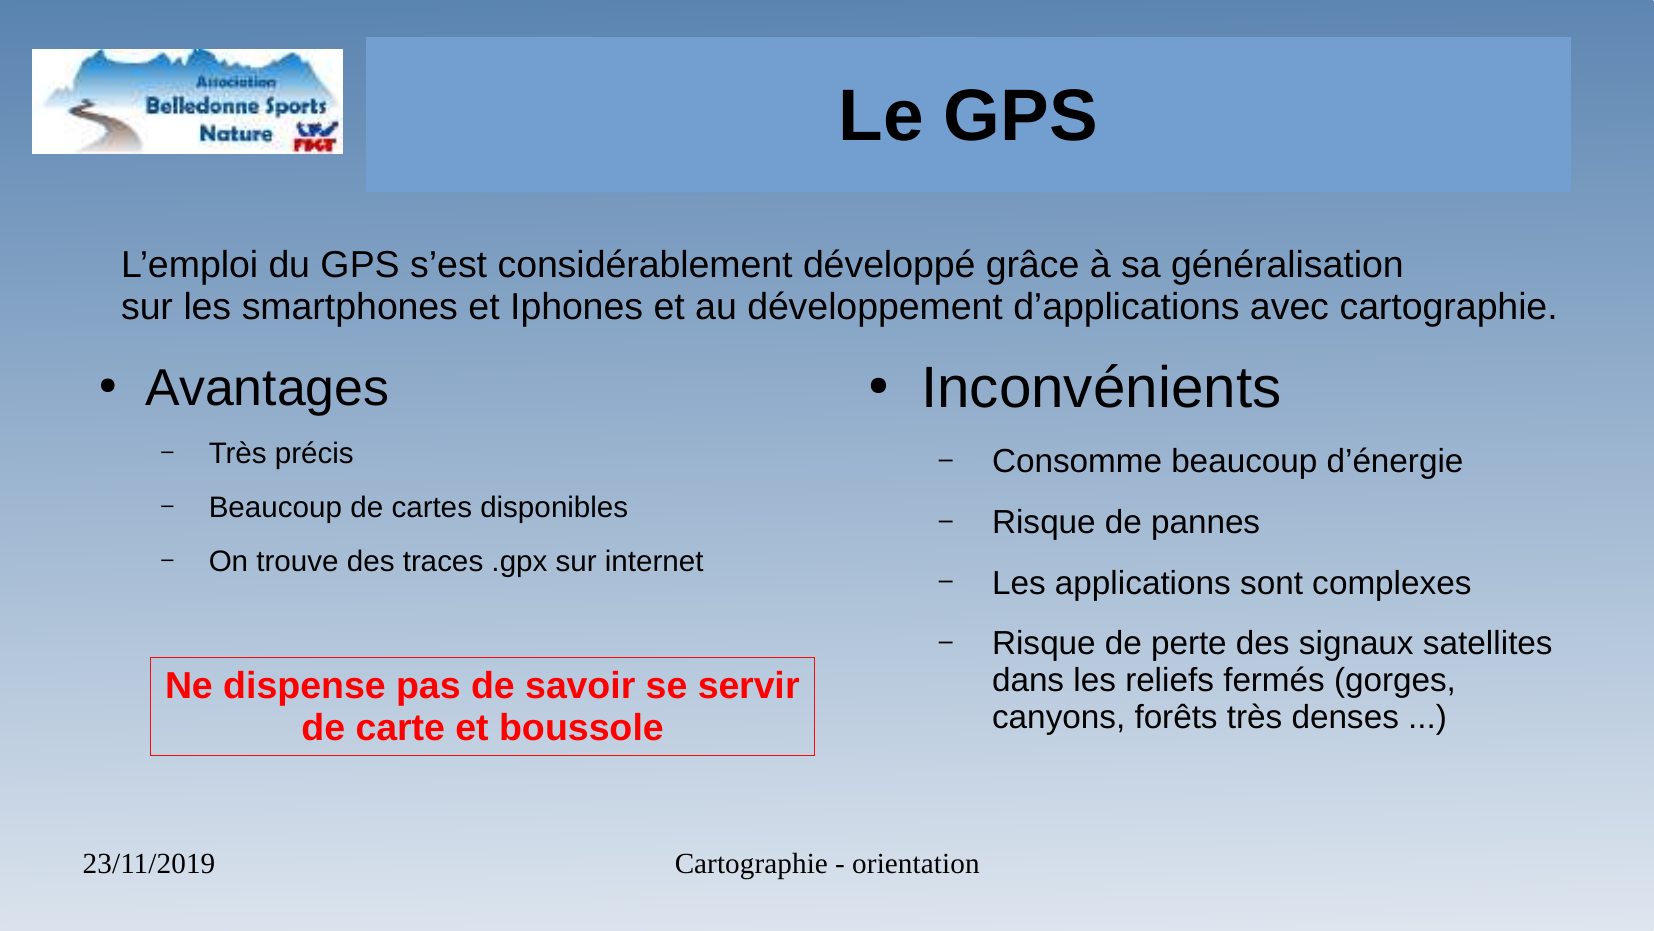

# Le GPS
L’emploi du GPS s’est considérablement développé grâce à sa généralisation
sur les smartphones et Iphones et au développement d’applications avec cartographie.
Inconvénients
Consomme beaucoup d’énergie
Risque de pannes
Les applications sont complexes
Risque de perte des signaux satellites
dans les reliefs fermés (gorges, canyons, forêts très denses ...)
Avantages
Très précis
Beaucoup de cartes disponibles
On trouve des traces .gpx sur internet
Ne dispense pas de savoir se servir
de carte et boussole